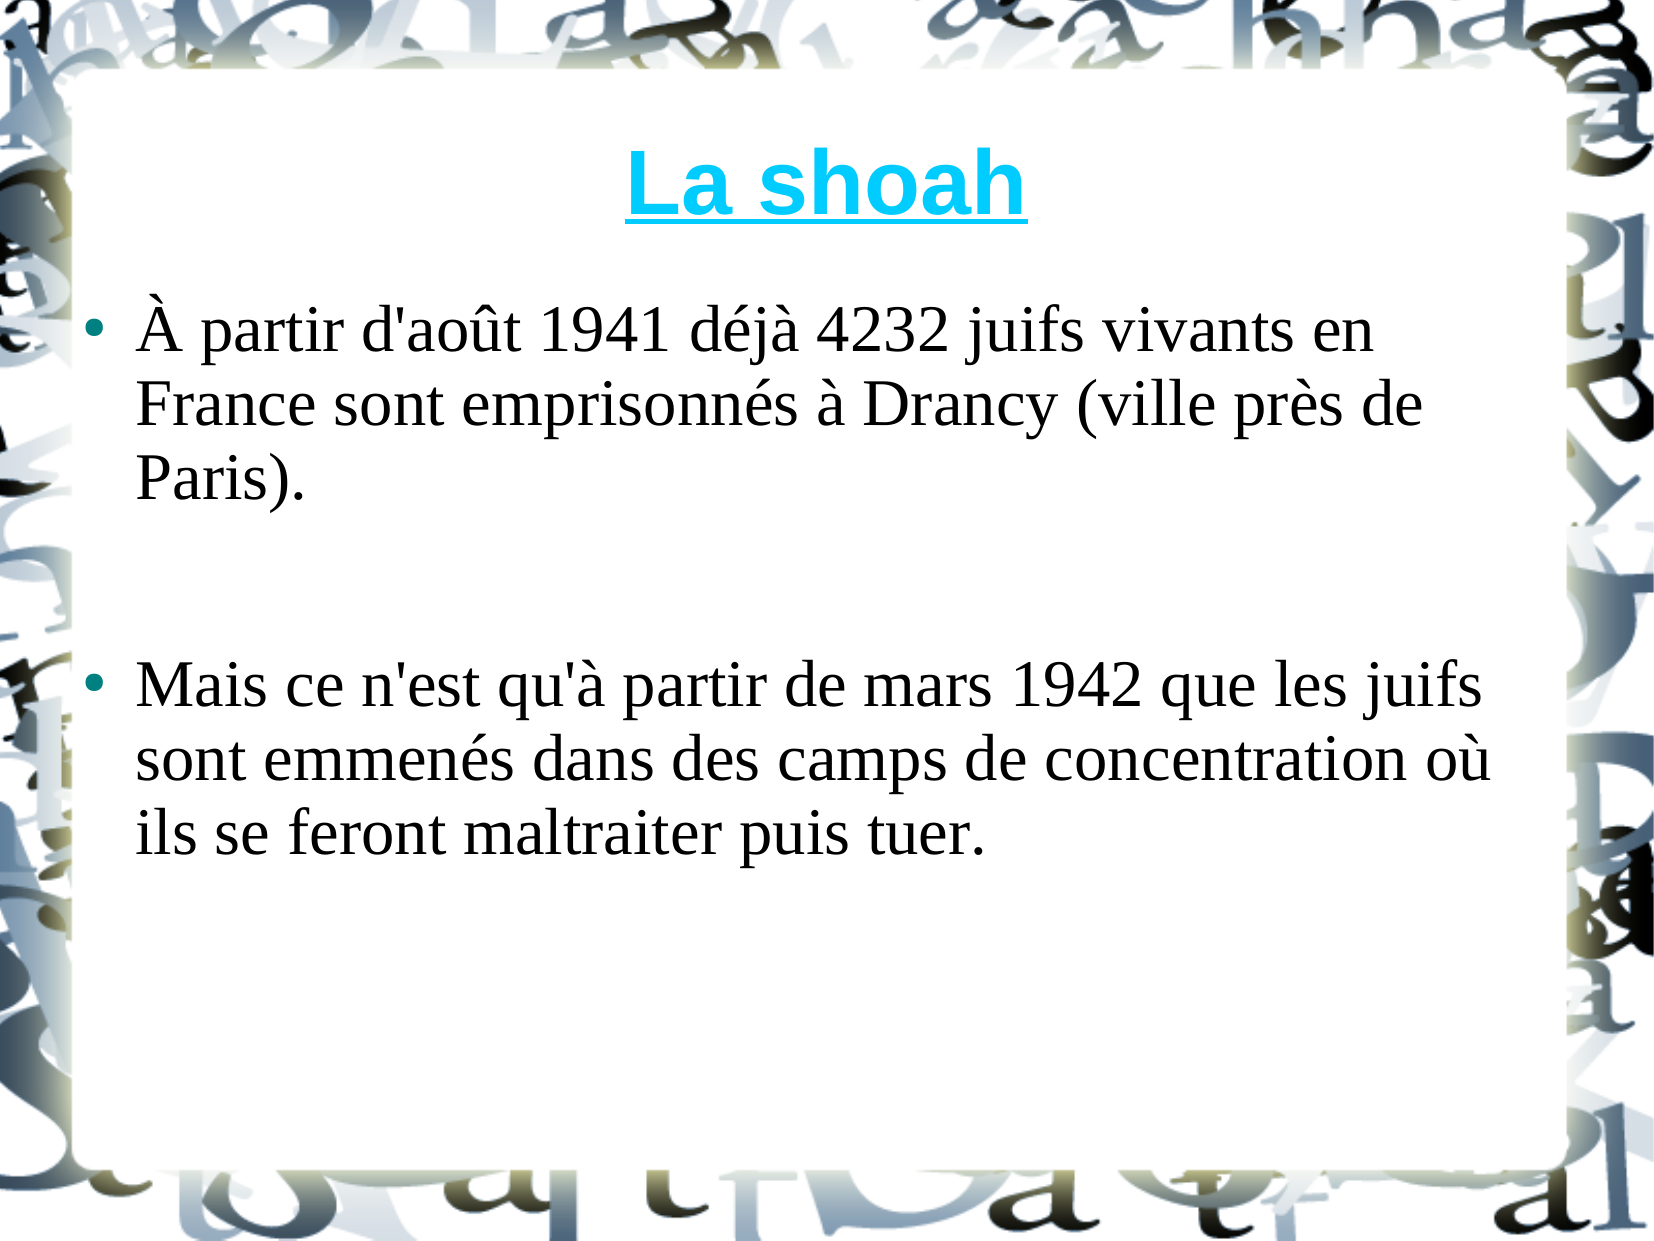

# La shoah
À partir d'août 1941 déjà 4232 juifs vivants en France sont emprisonnés à Drancy (ville près de Paris).
Mais ce n'est qu'à partir de mars 1942 que les juifs sont emmenés dans des camps de concentration où ils se feront maltraiter puis tuer.